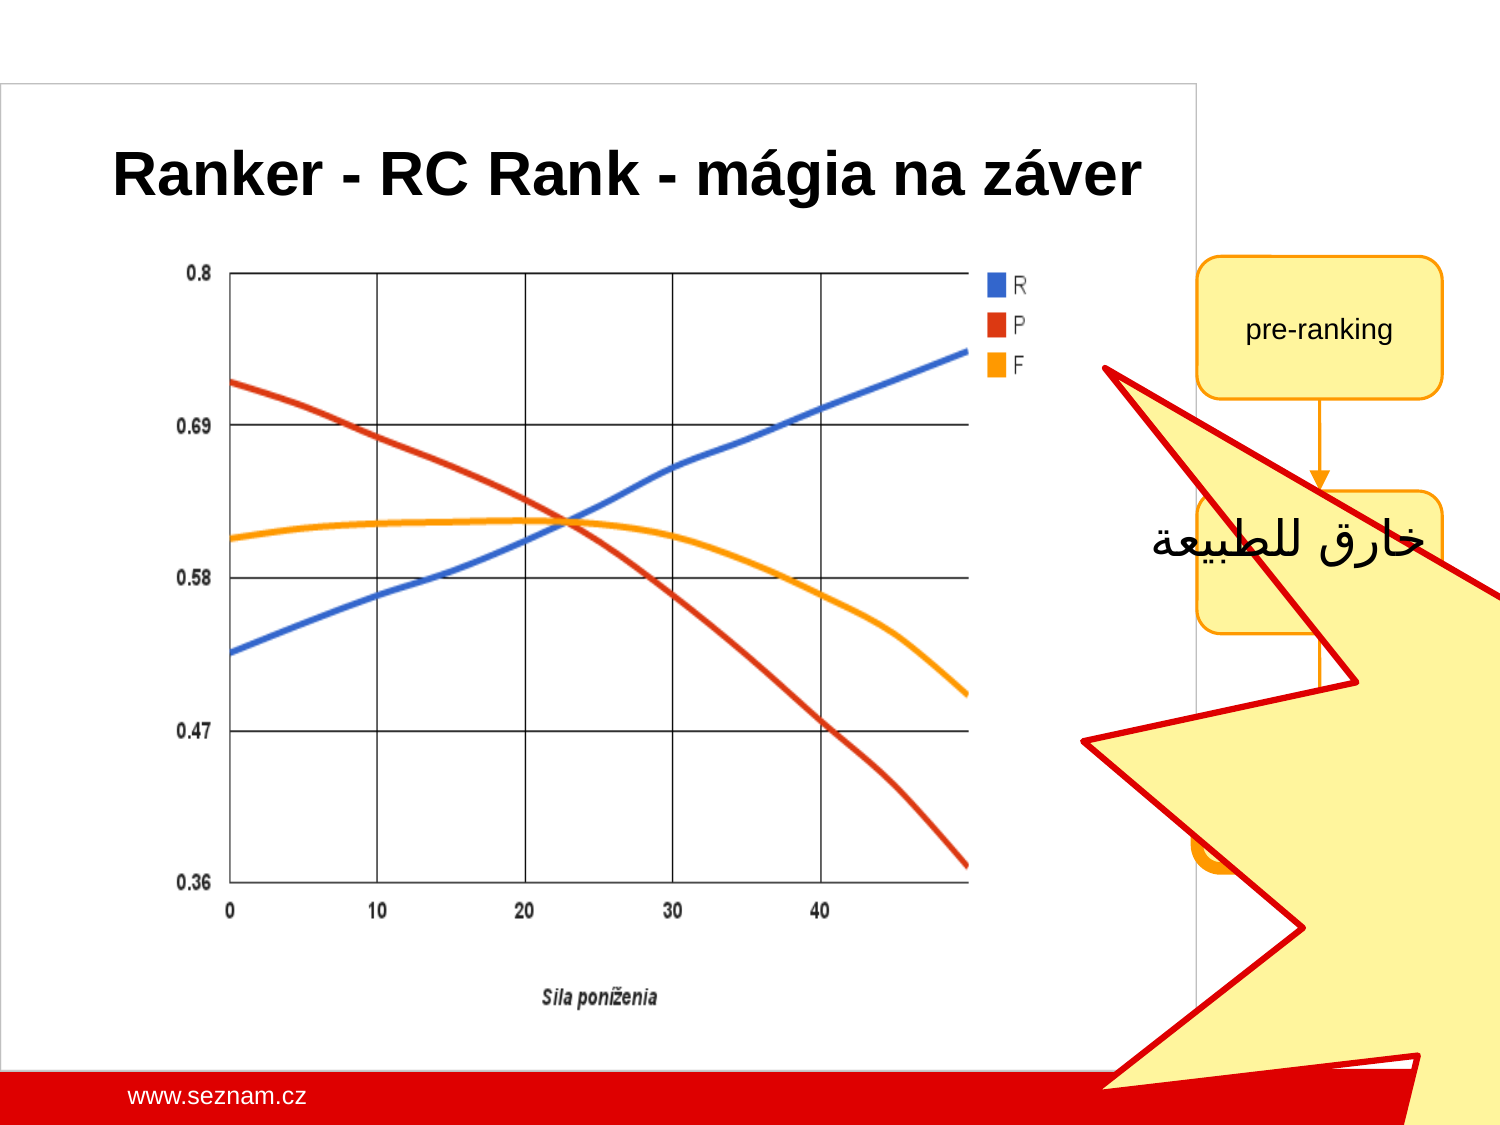

Ranker - RC Rank - mágia na záver
pre-ranking
ranking
خارق للطبيعة
re-ranking